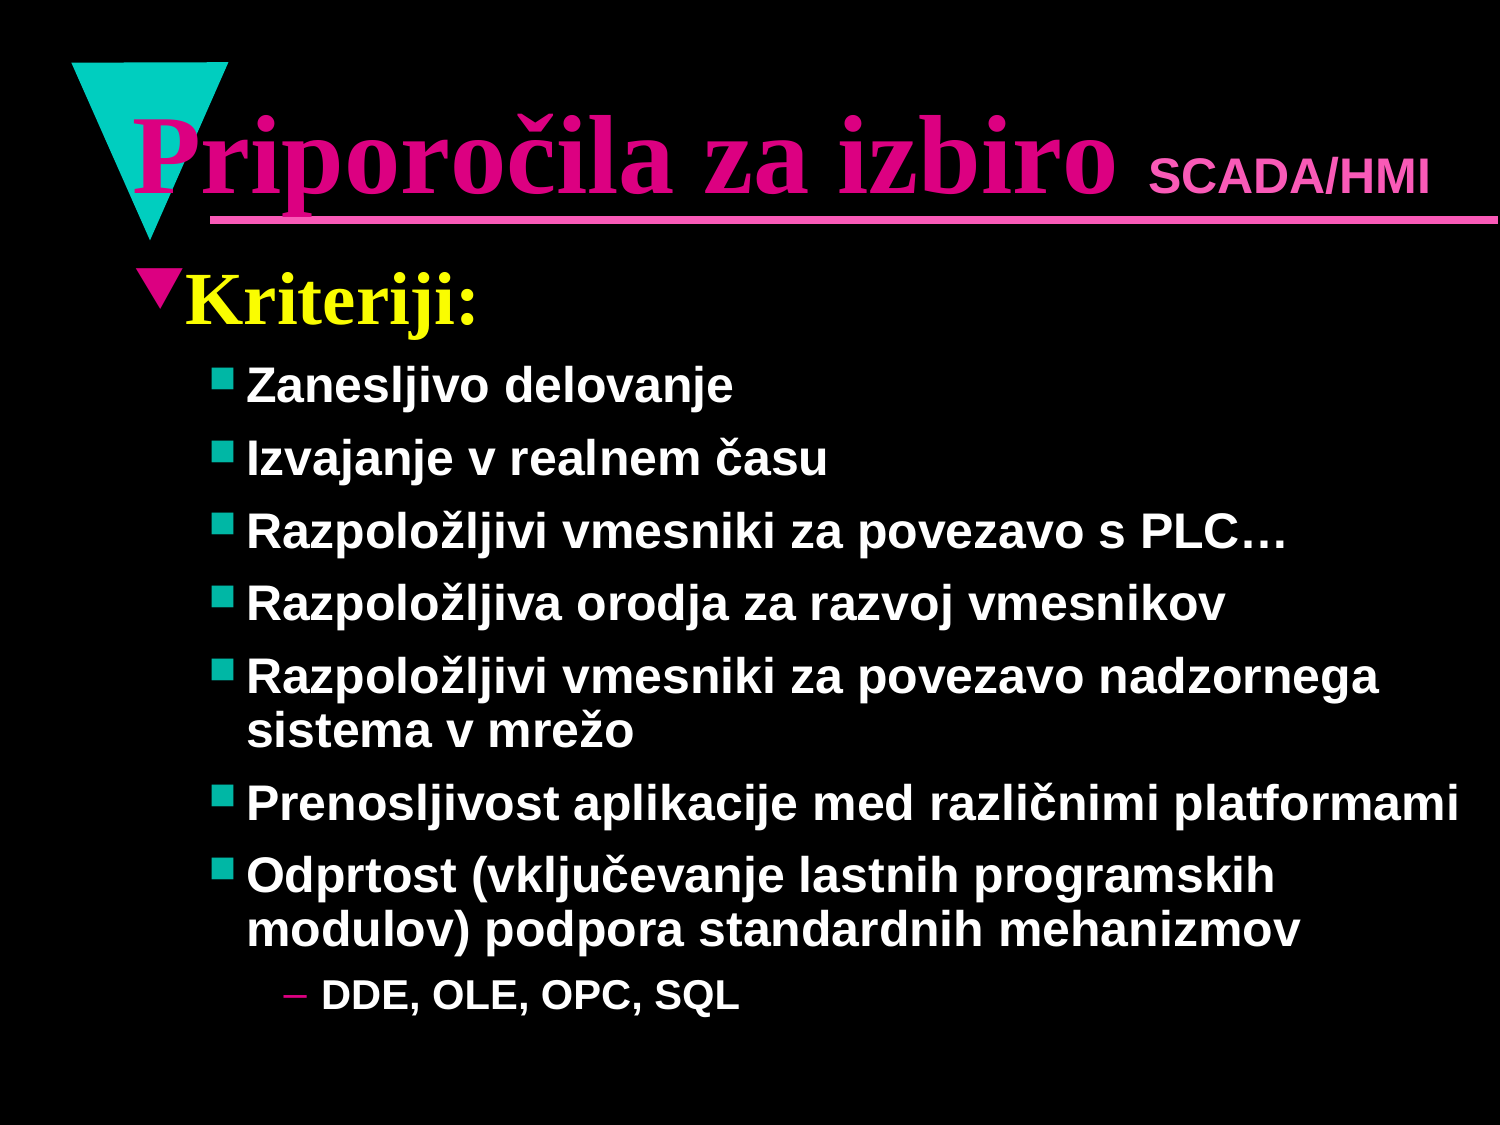

# Priporočila za izbiro SCADA/HMI
Kriteriji:
Zanesljivo delovanje
Izvajanje v realnem času
Razpoložljivi vmesniki za povezavo s PLC…
Razpoložljiva orodja za razvoj vmesnikov
Razpoložljivi vmesniki za povezavo nadzornega sistema v mrežo
Prenosljivost aplikacije med različnimi platformami
Odprtost (vključevanje lastnih programskih modulov) podpora standardnih mehanizmov
DDE, OLE, OPC, SQL
7